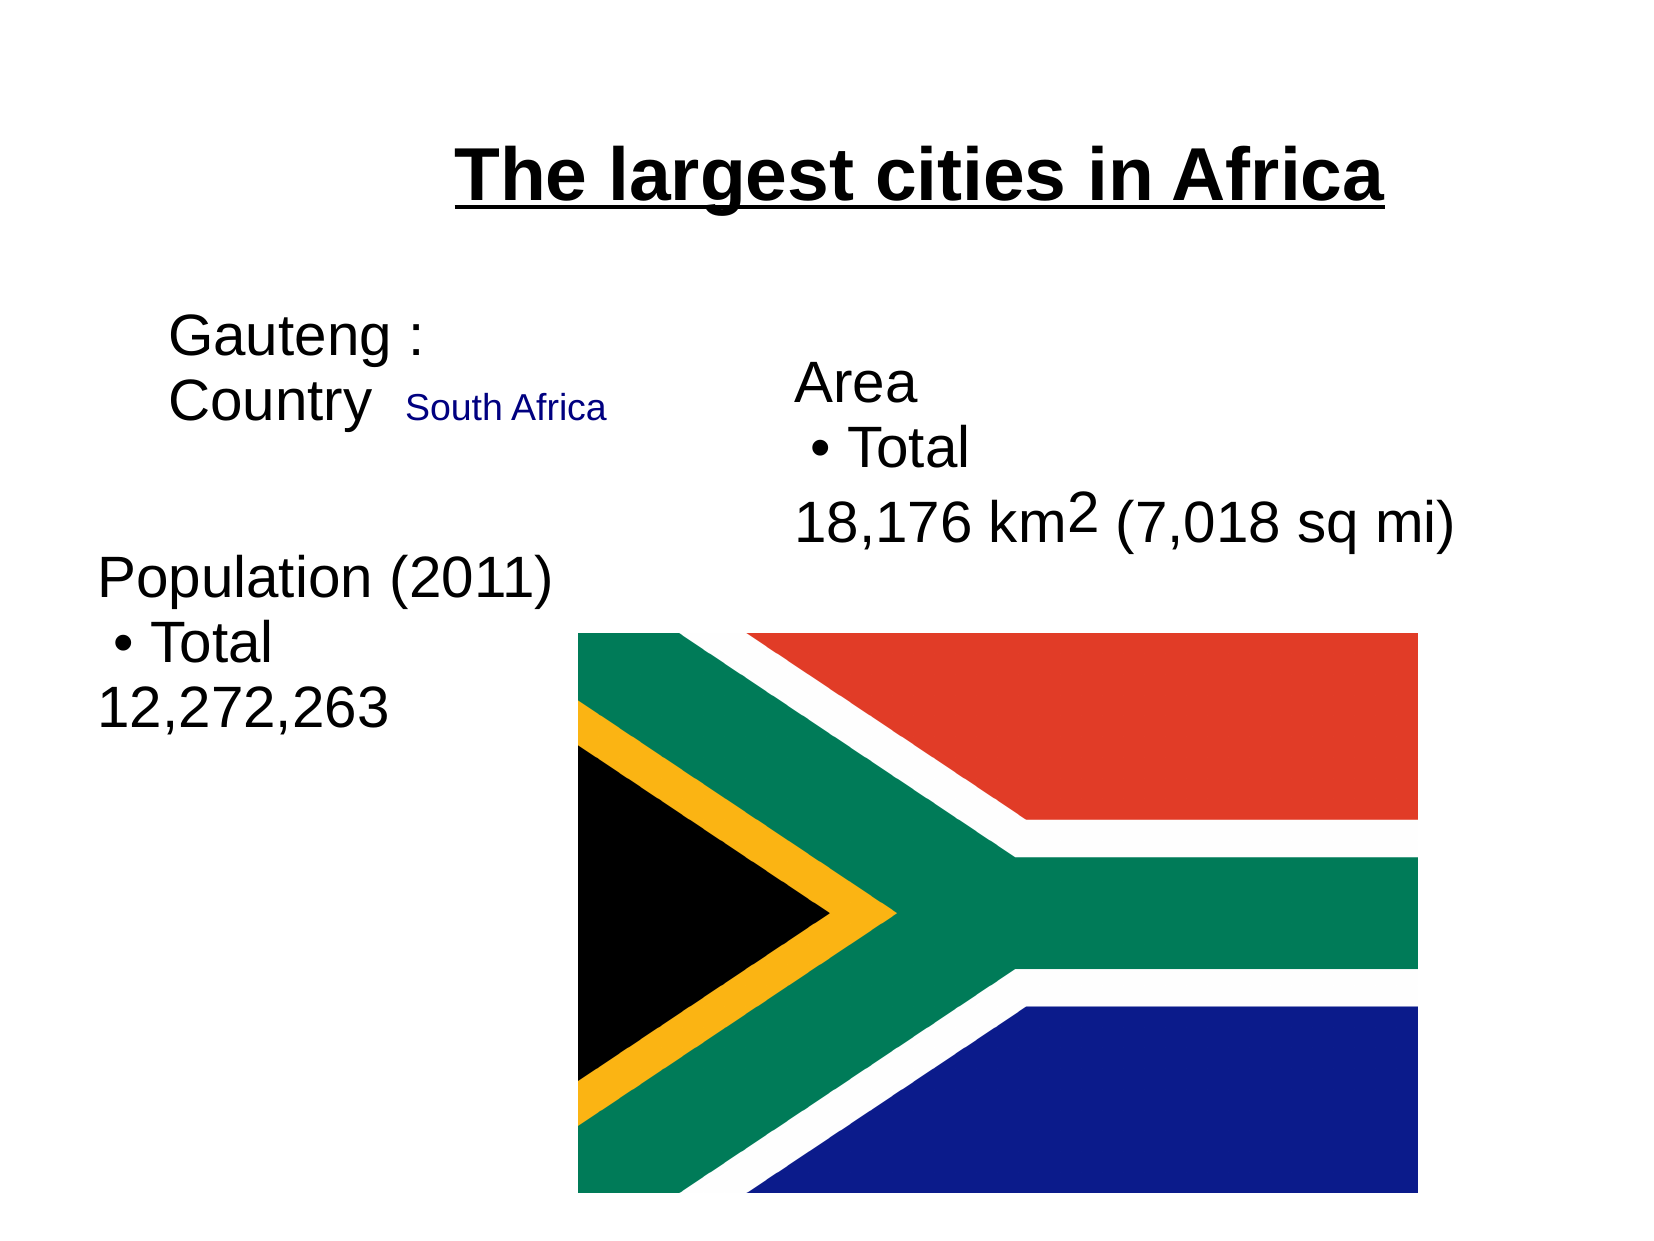

The largest cities in Africa
Gauteng :
Country  South Africa
Area
 • Total
18,176 km2 (7,018 sq mi)
Population (2011)
 • Total
12,272,263